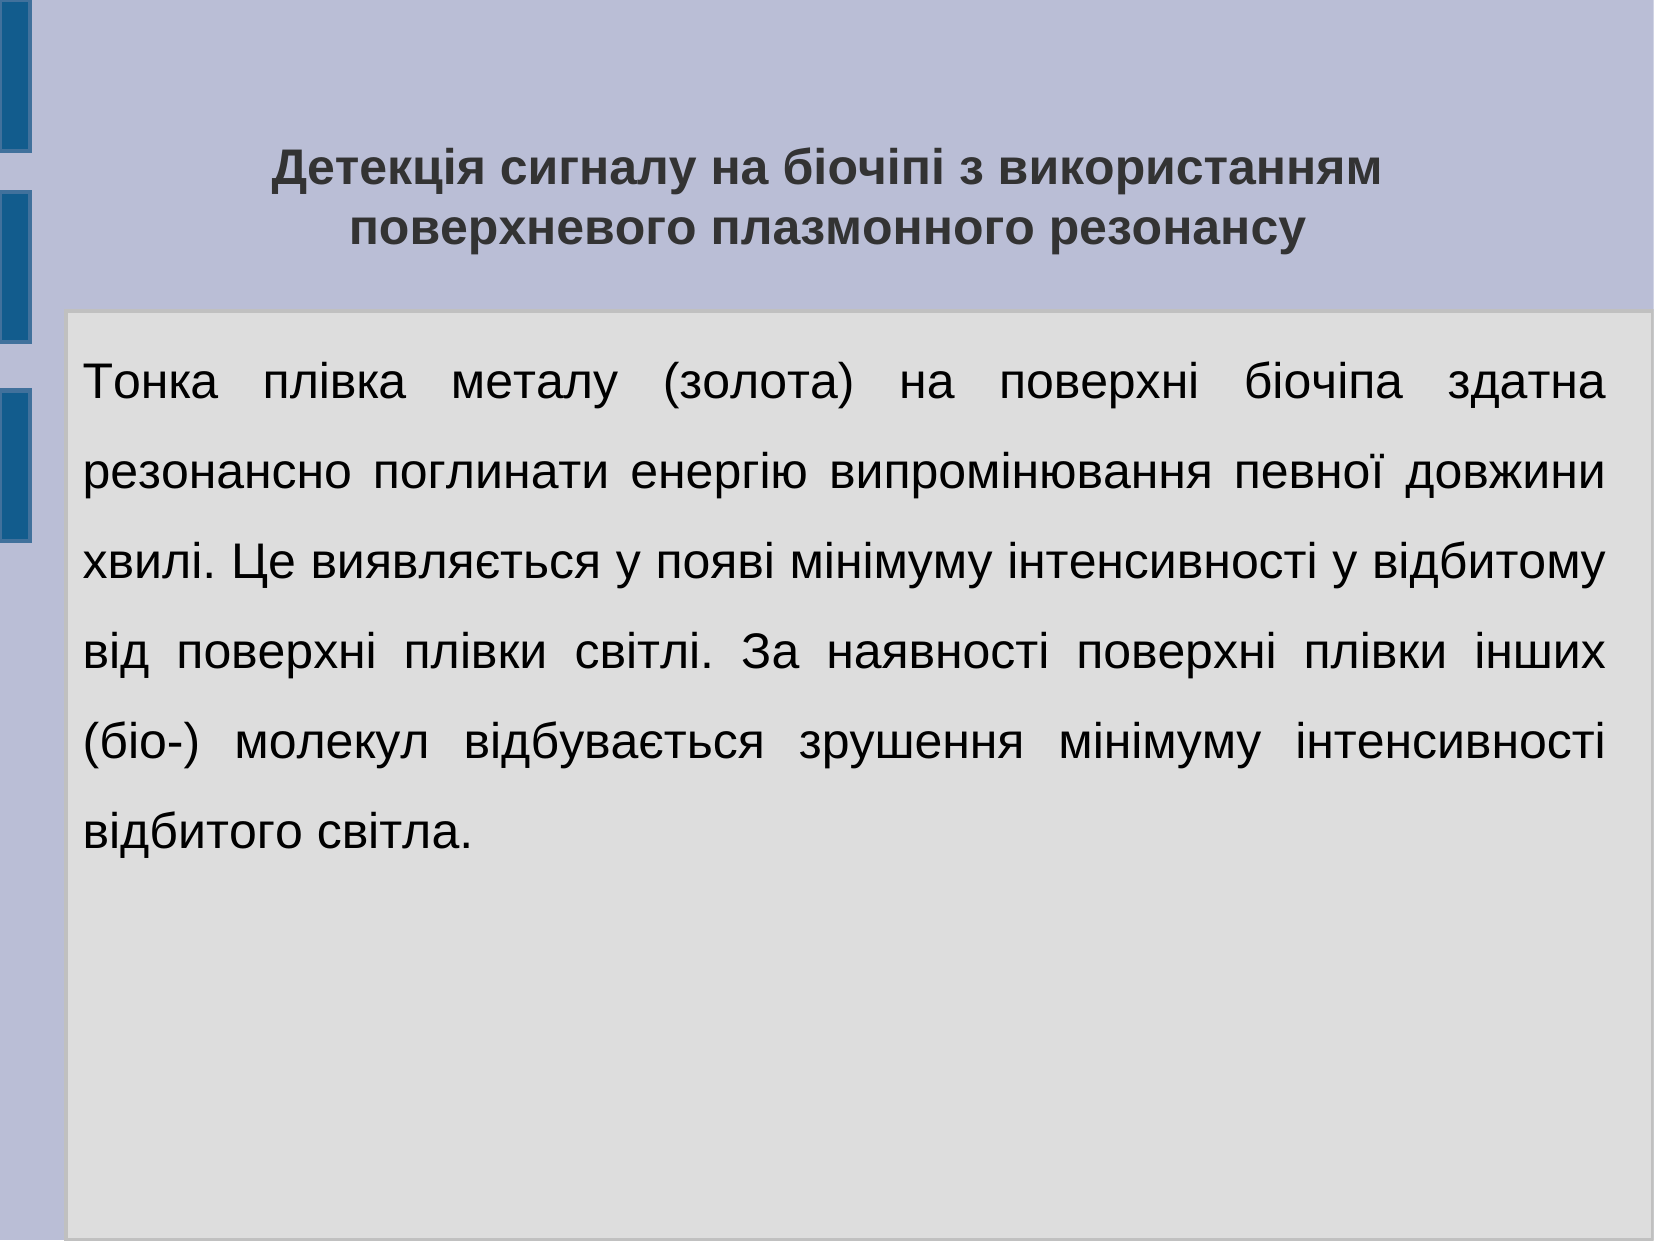

# Детекція сигналу на біочіпі з використанням поверхневого плазмонного резонансу
Тонка плівка металу (золота) на поверхні біочіпа здатна резонансно поглинати енергію випромінювання певної довжини хвилі. Це виявляється у появі мінімуму інтенсивності у відбитому від поверхні плівки світлі. За наявності поверхні плівки інших (біо-) молекул відбувається зрушення мінімуму інтенсивності відбитого світла.